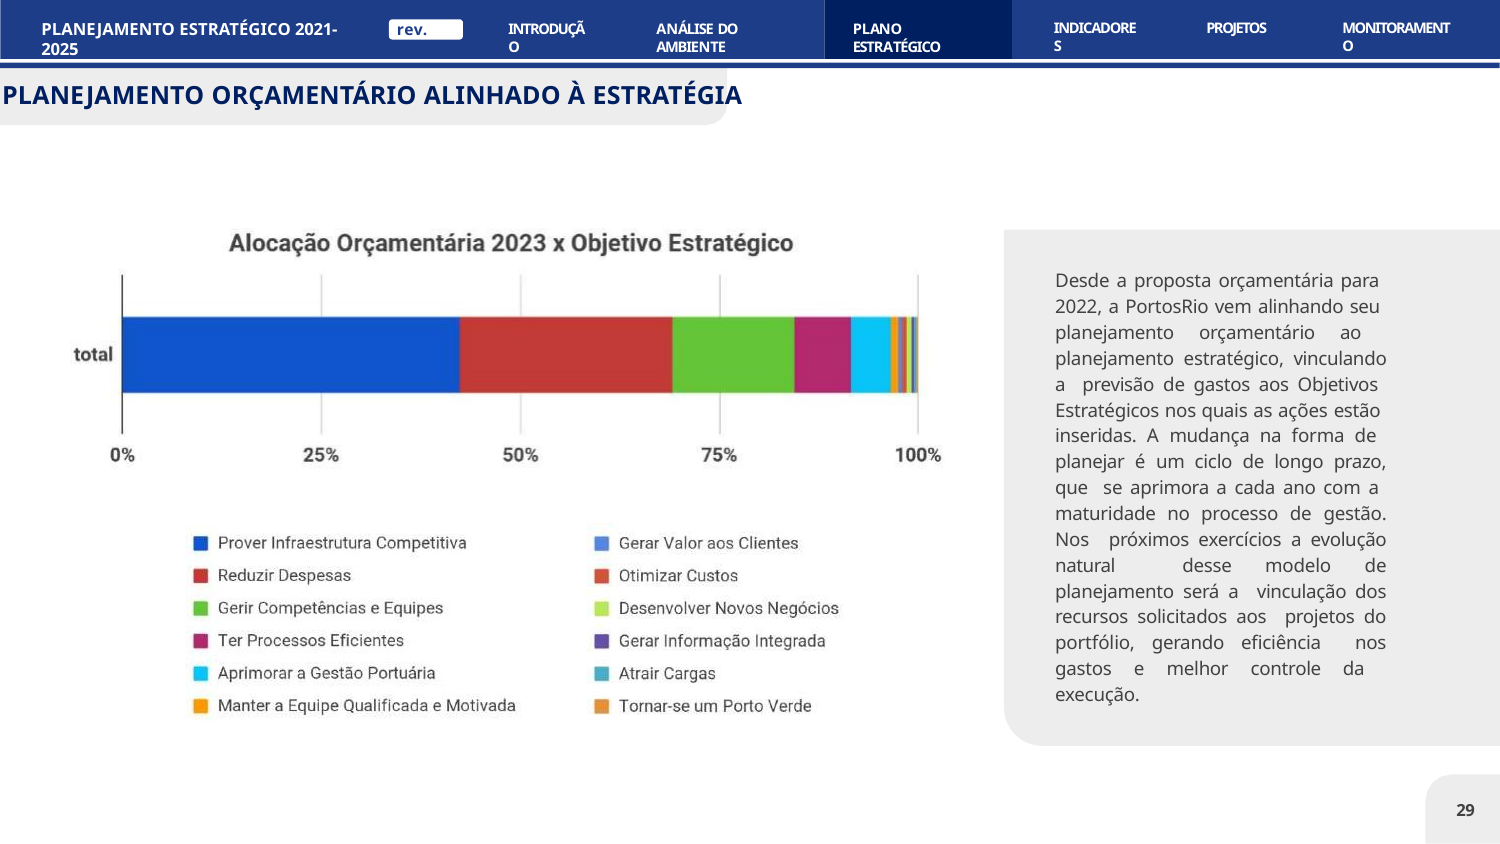

PLANEJAMENTO ESTRATÉGICO 2021-2025
INDICADORES
PROJETOS
MONITORAMENTO
rev. 2022
INTRODUÇÃO
ANÁLISE DO AMBIENTE
PLANO ESTRATÉGICO
PLANEJAMENTO ORÇAMENTÁRIO ALINHADO À ESTRATÉGIA
Desde a proposta orçamentária para 2022, a PortosRio vem alinhando seu planejamento orçamentário ao planejamento estratégico, vinculando a previsão de gastos aos Objetivos Estratégicos nos quais as ações estão inseridas. A mudança na forma de planejar é um ciclo de longo prazo, que se aprimora a cada ano com a maturidade no processo de gestão. Nos próximos exercícios a evolução natural desse modelo de planejamento será a vinculação dos recursos solicitados aos projetos do portfólio, gerando eﬁciência nos gastos e melhor controle da execução.